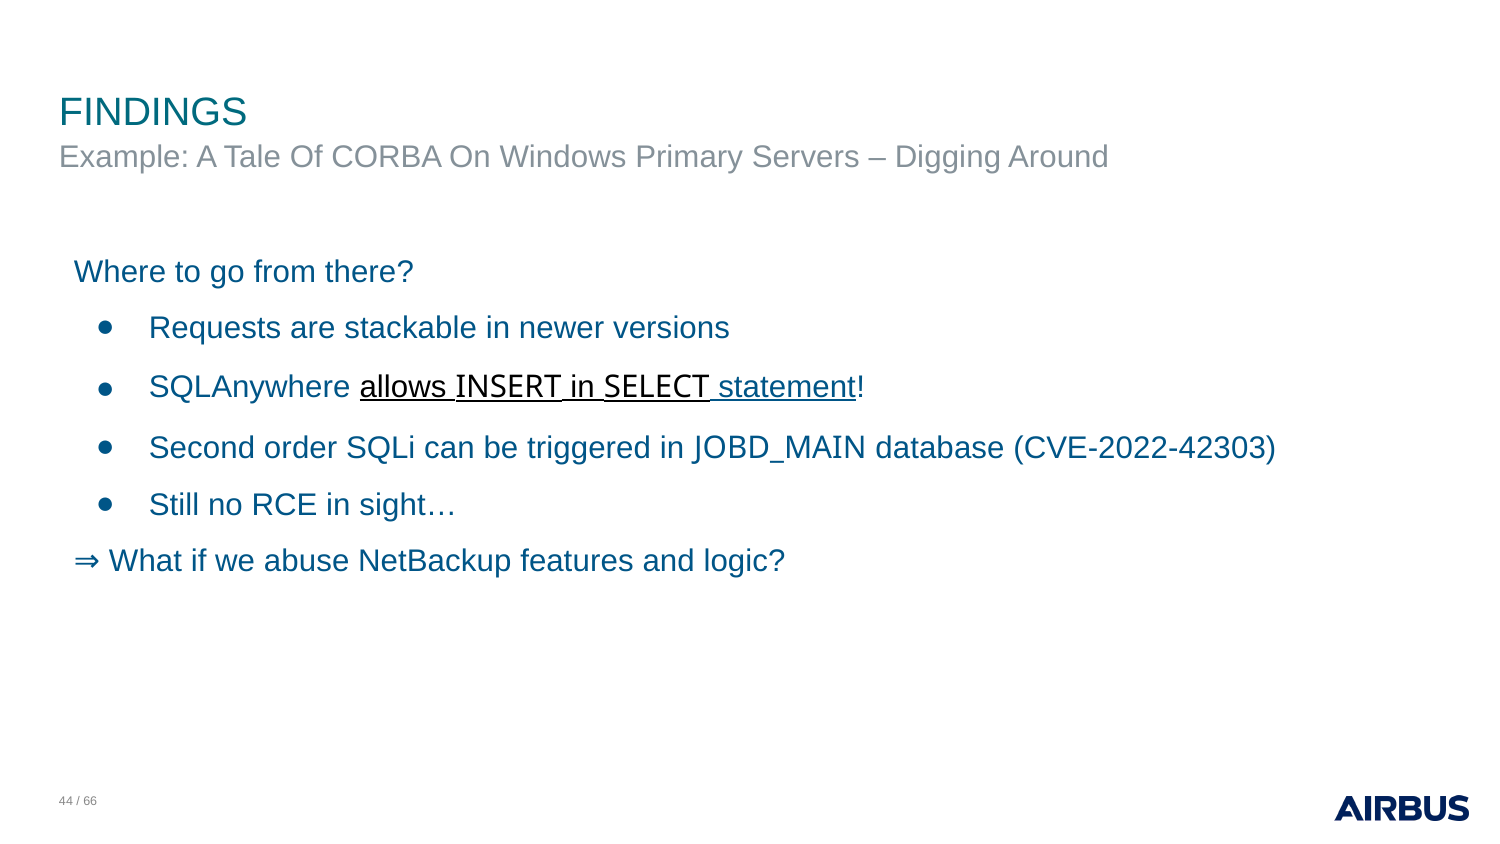

# FINDINGS Example: A Tale Of CORBA On Windows Primary Servers – Digging Around
Where to go from there?
Requests are stackable in newer versions
SQLAnywhere allows INSERT in SELECT statement!
Second order SQLi can be triggered in JOBD_MAIN database (CVE-2022-42303)
Still no RCE in sight…
⇒ What if we abuse NetBackup features and logic?